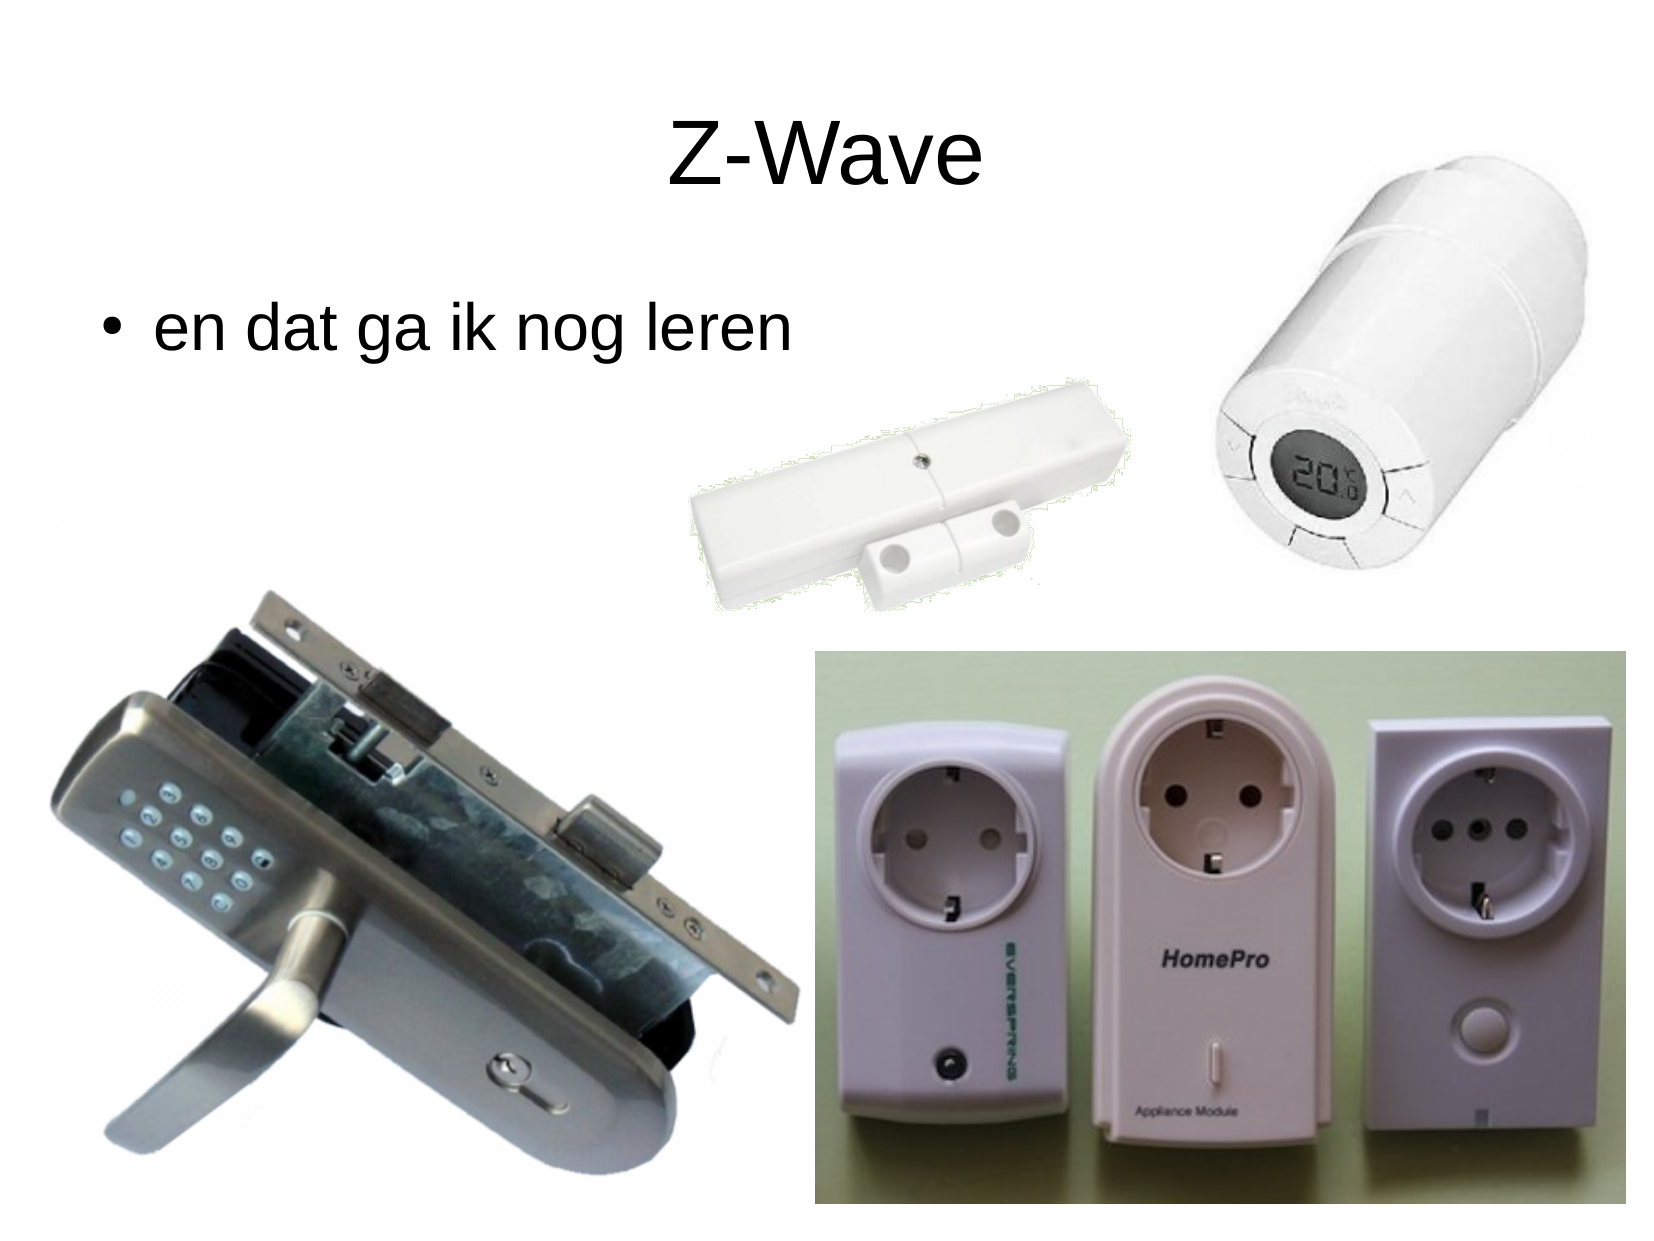

# Z-Wave
en dat ga ik nog leren